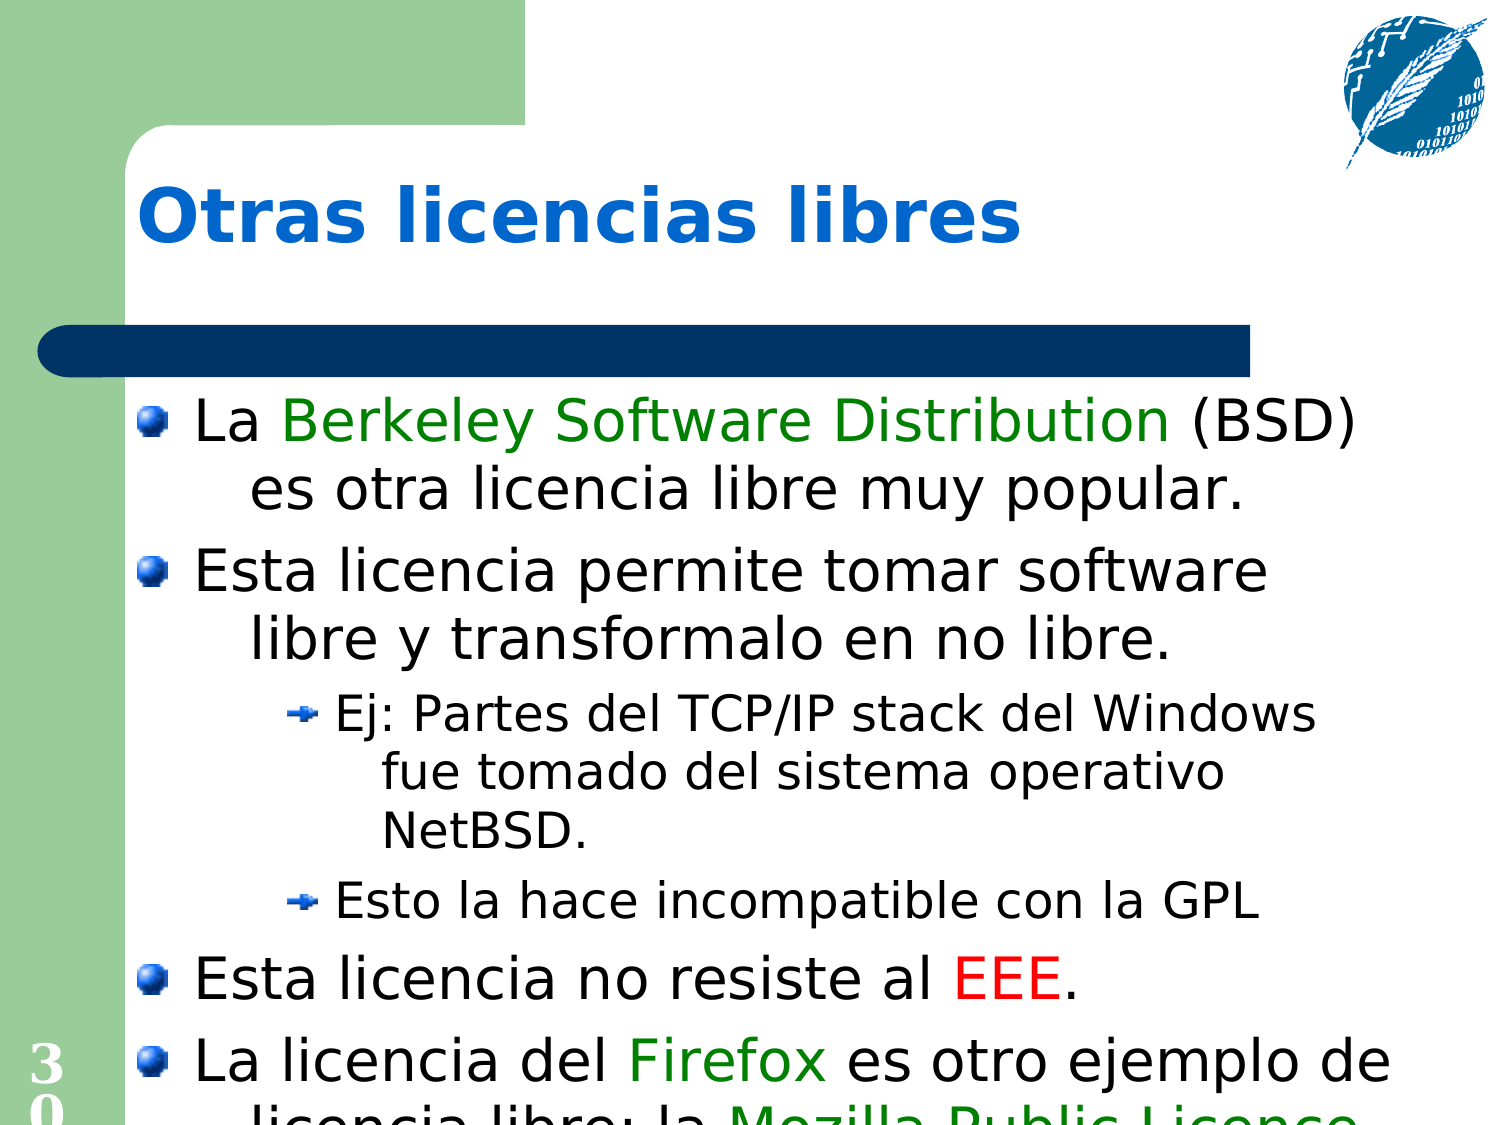

# Otras licencias libres
La Berkeley Software Distribution (BSD) es otra licencia libre muy popular.
Esta licencia permite tomar software libre y transformalo en no libre.
Ej: Partes del TCP/IP stack del Windows fue tomado del sistema operativo NetBSD.
Esto la hace incompatible con la GPL
Esta licencia no resiste al EEE.
La licencia del Firefox es otro ejemplo de licencia libre: la Mozilla Public Licence.
30